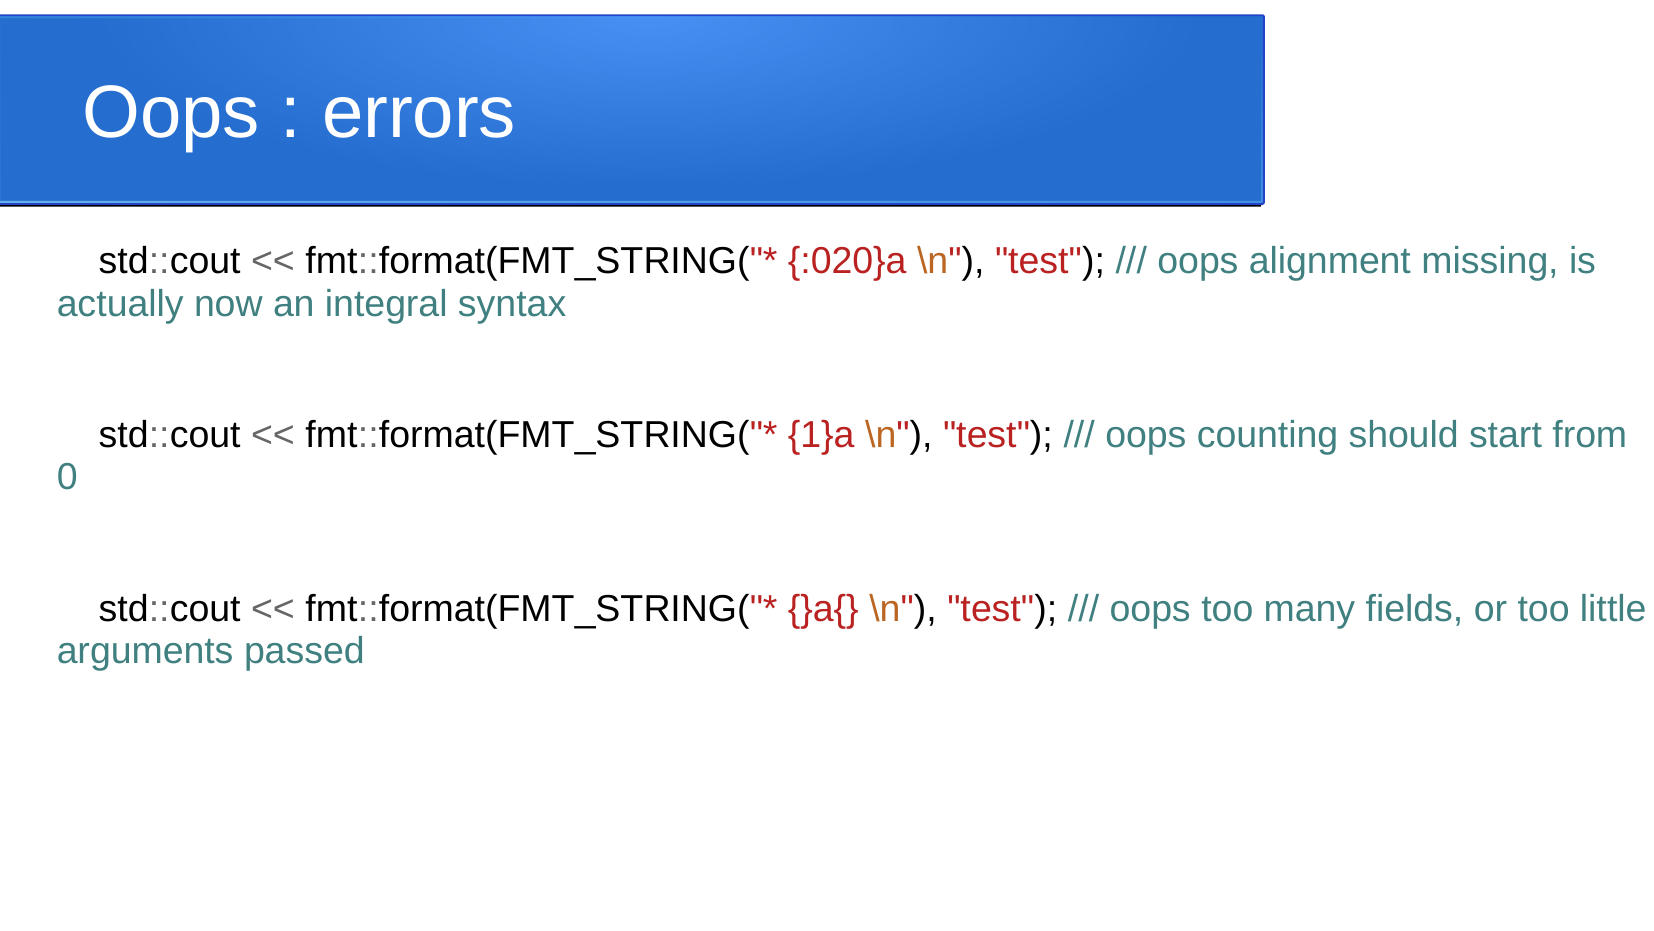

# Oops : errors
 std::cout << fmt::format(FMT_STRING("* {:020}a \n"), "test"); /// oops alignment missing, is actually now an integral syntax
 std::cout << fmt::format(FMT_STRING("* {1}a \n"), "test"); /// oops counting should start from 0
 std::cout << fmt::format(FMT_STRING("* {}a{} \n"), "test"); /// oops too many fields, or too little arguments passed